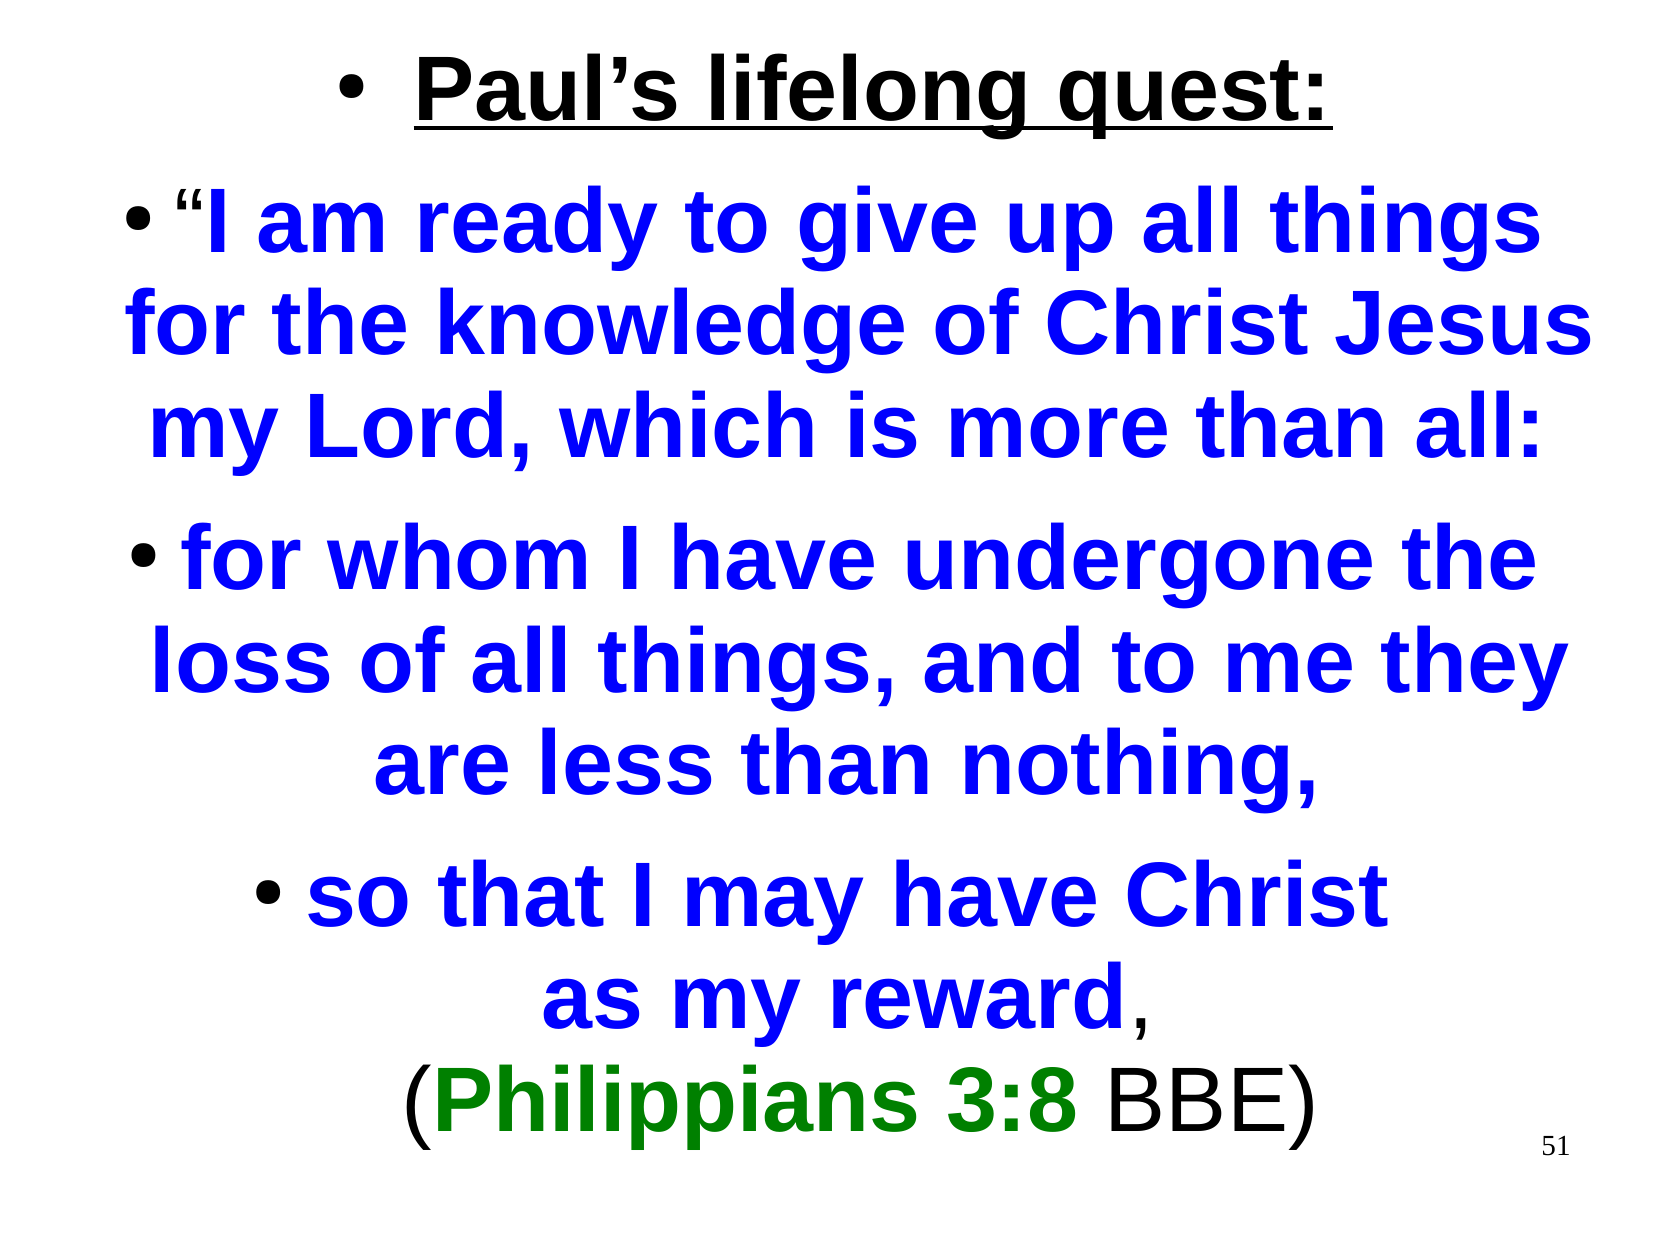

# Paul’s lifelong quest:
“I am ready to give up all things for the knowledge of Christ Jesus my Lord, which is more than all:
for whom I have undergone the loss of all things, and to me they are less than nothing,
so that I may have Christ
as my reward, 
(Philippians 3:8 BBE)
51